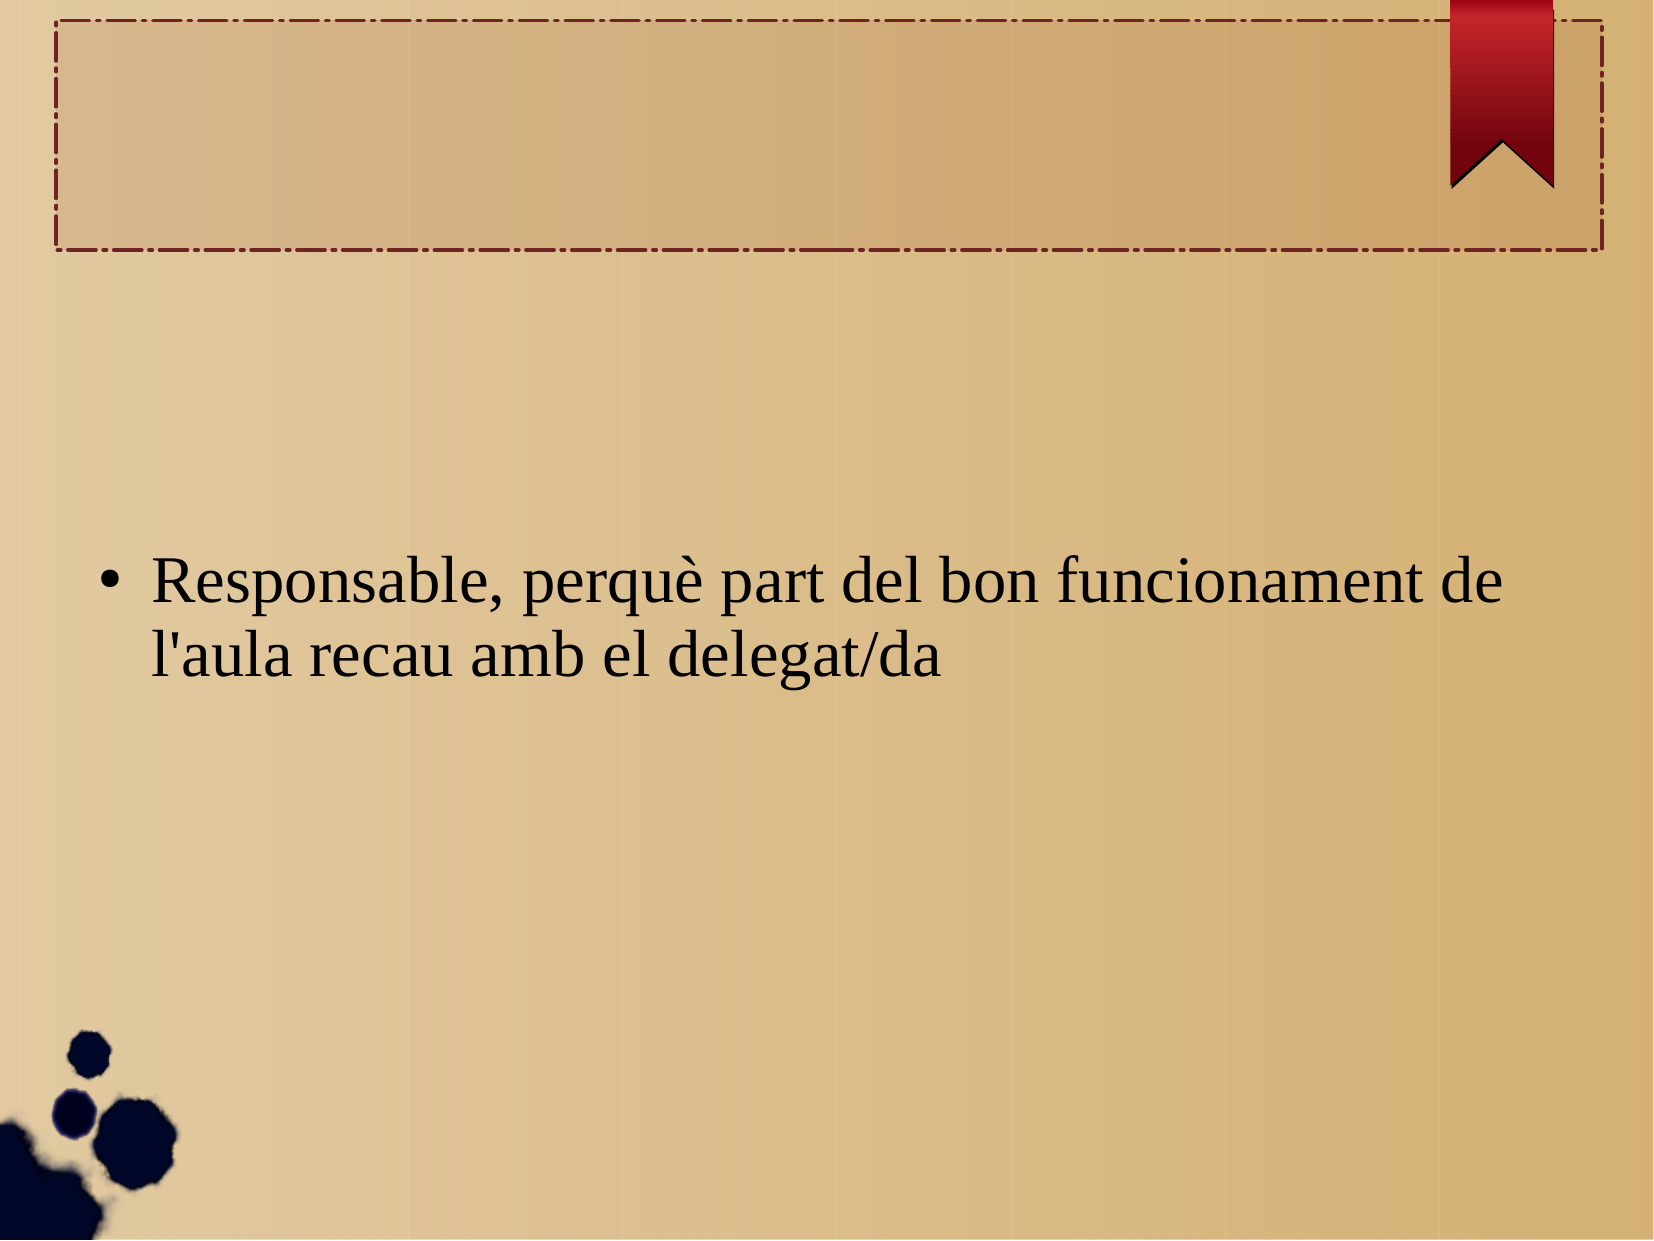

#
Responsable, perquè part del bon funcionament de l'aula recau amb el delegat/da